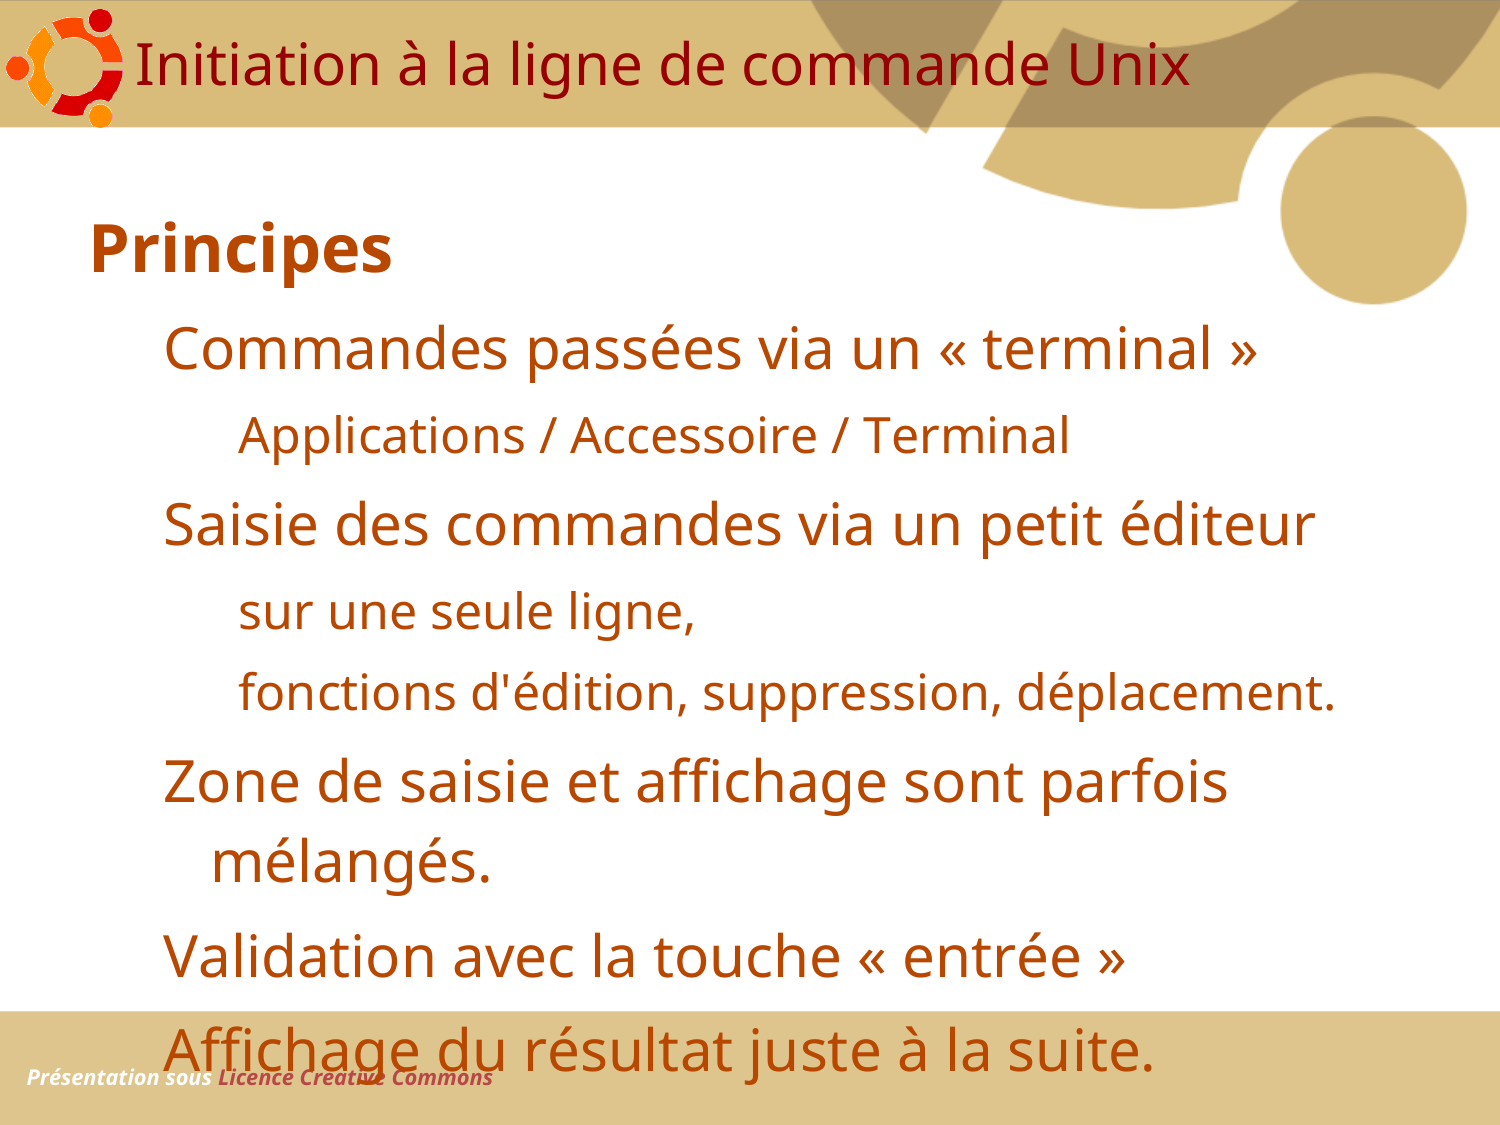

# Initiation à la ligne de commande Unix
Principes
Commandes passées via un « terminal »
Applications / Accessoire / Terminal
Saisie des commandes via un petit éditeur
sur une seule ligne,
fonctions d'édition, suppression, déplacement.
Zone de saisie et affichage sont parfois mélangés.
Validation avec la touche « entrée »
Affichage du résultat juste à la suite.